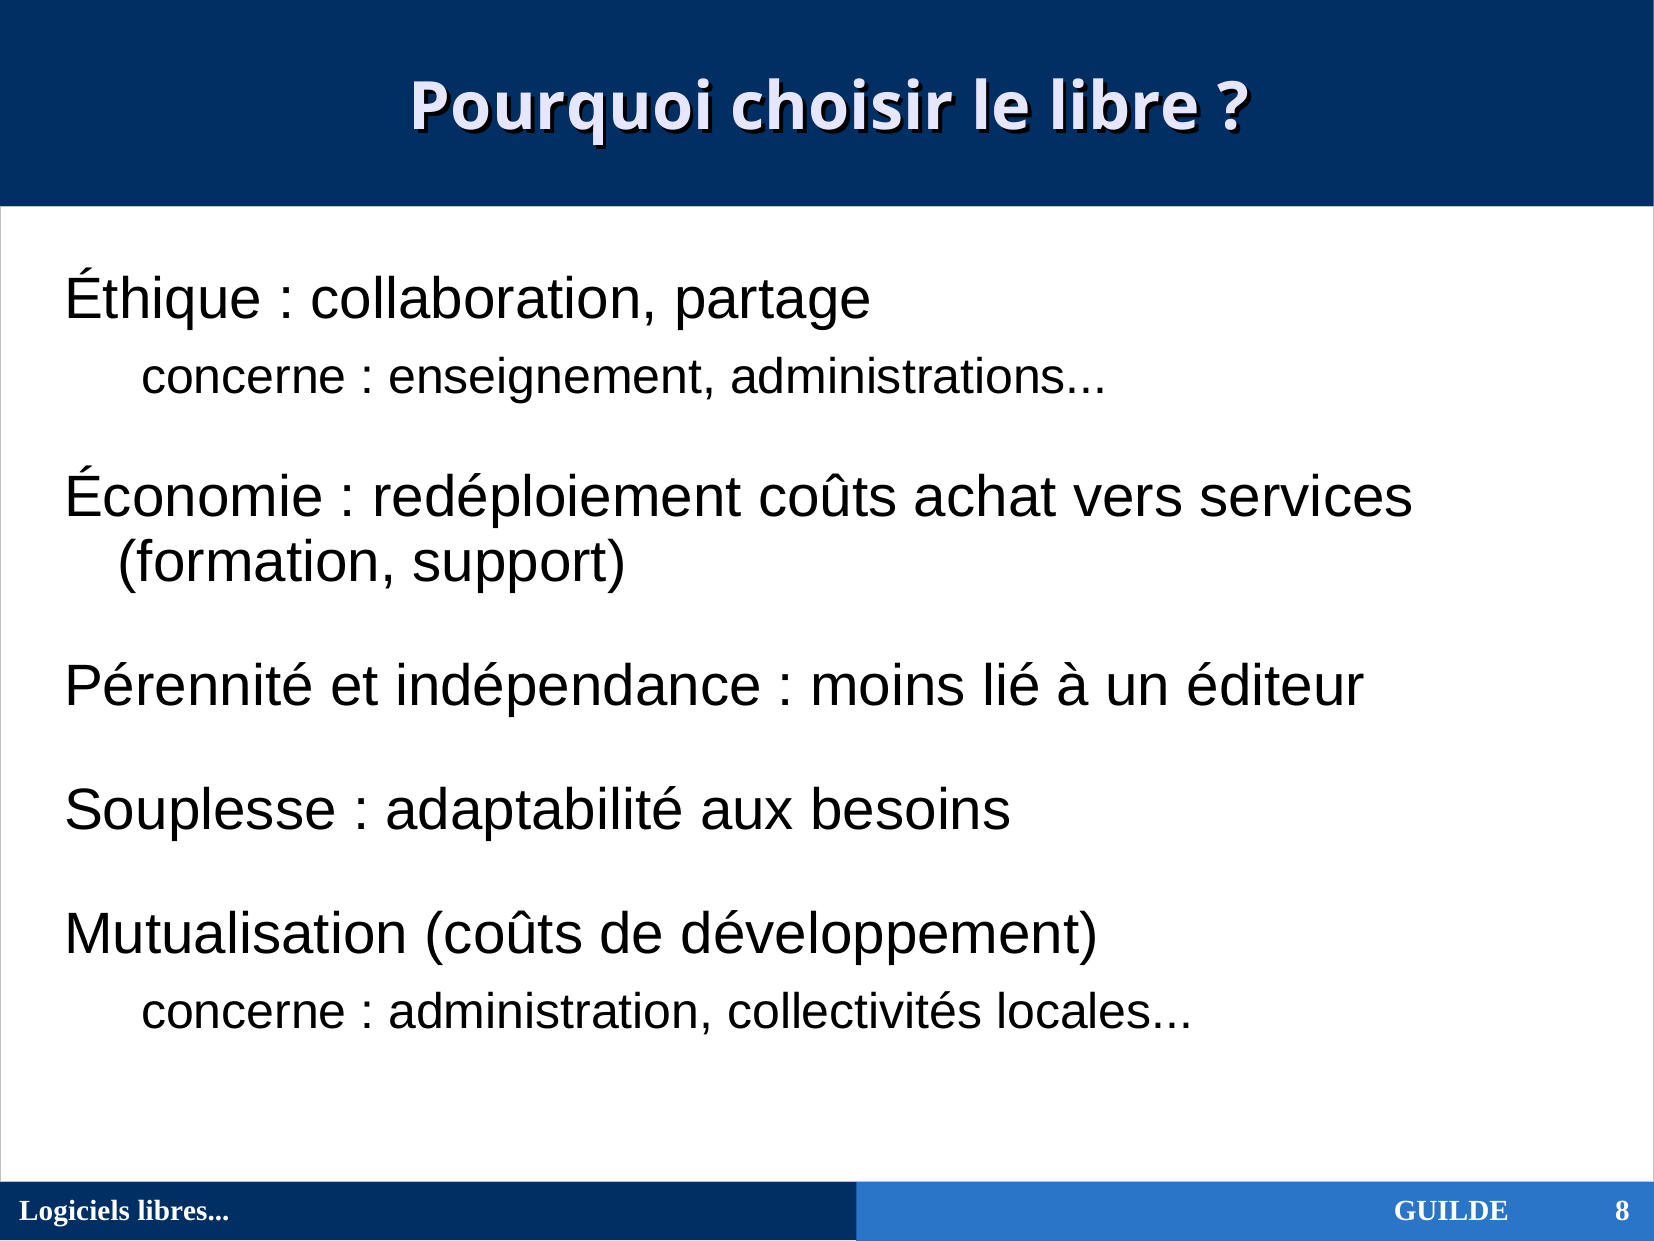

# Pourquoi choisir le libre ?
Éthique : collaboration, partage
concerne : enseignement, administrations...
Économie : redéploiement coûts achat vers services (formation, support)
Pérennité et indépendance : moins lié à un éditeur
Souplesse : adaptabilité aux besoins
Mutualisation (coûts de développement)
concerne : administration, collectivités locales...
8